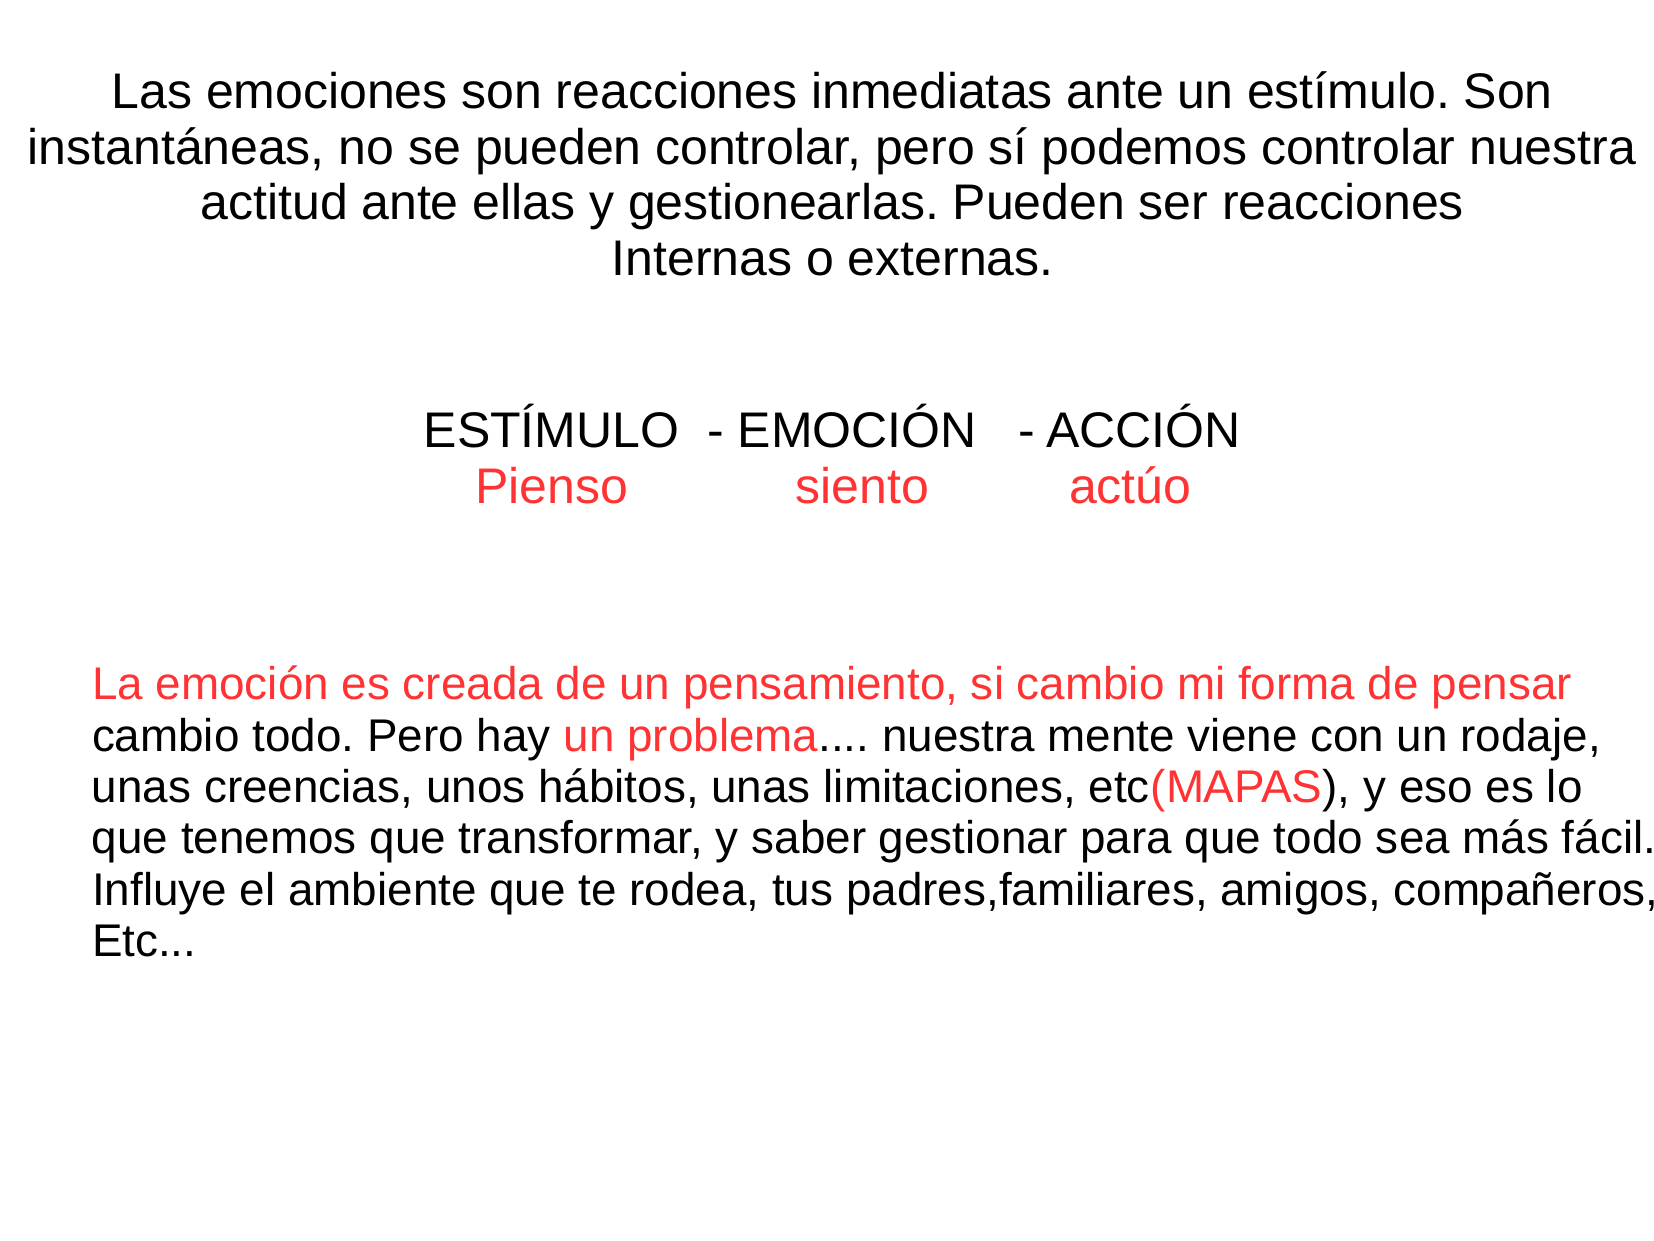

Las emociones son reacciones inmediatas ante un estímulo. Son instantáneas, no se pueden controlar, pero sí podemos controlar nuestra actitud ante ellas y gestionearlas. Pueden ser reacciones
Internas o externas.
ESTÍMULO - EMOCIÓN - ACCIÓN
 Pienso siento actúo
 La emoción es creada de un pensamiento, si cambio mi forma de pensar
 cambio todo. Pero hay un problema.... nuestra mente viene con un rodaje, unas creencias, unos hábitos, unas limitaciones, etc(MAPAS), y eso es lo que tenemos que transformar, y saber gestionar para que todo sea más fácil.
 Influye el ambiente que te rodea, tus padres,familiares, amigos, compañeros,
 Etc...